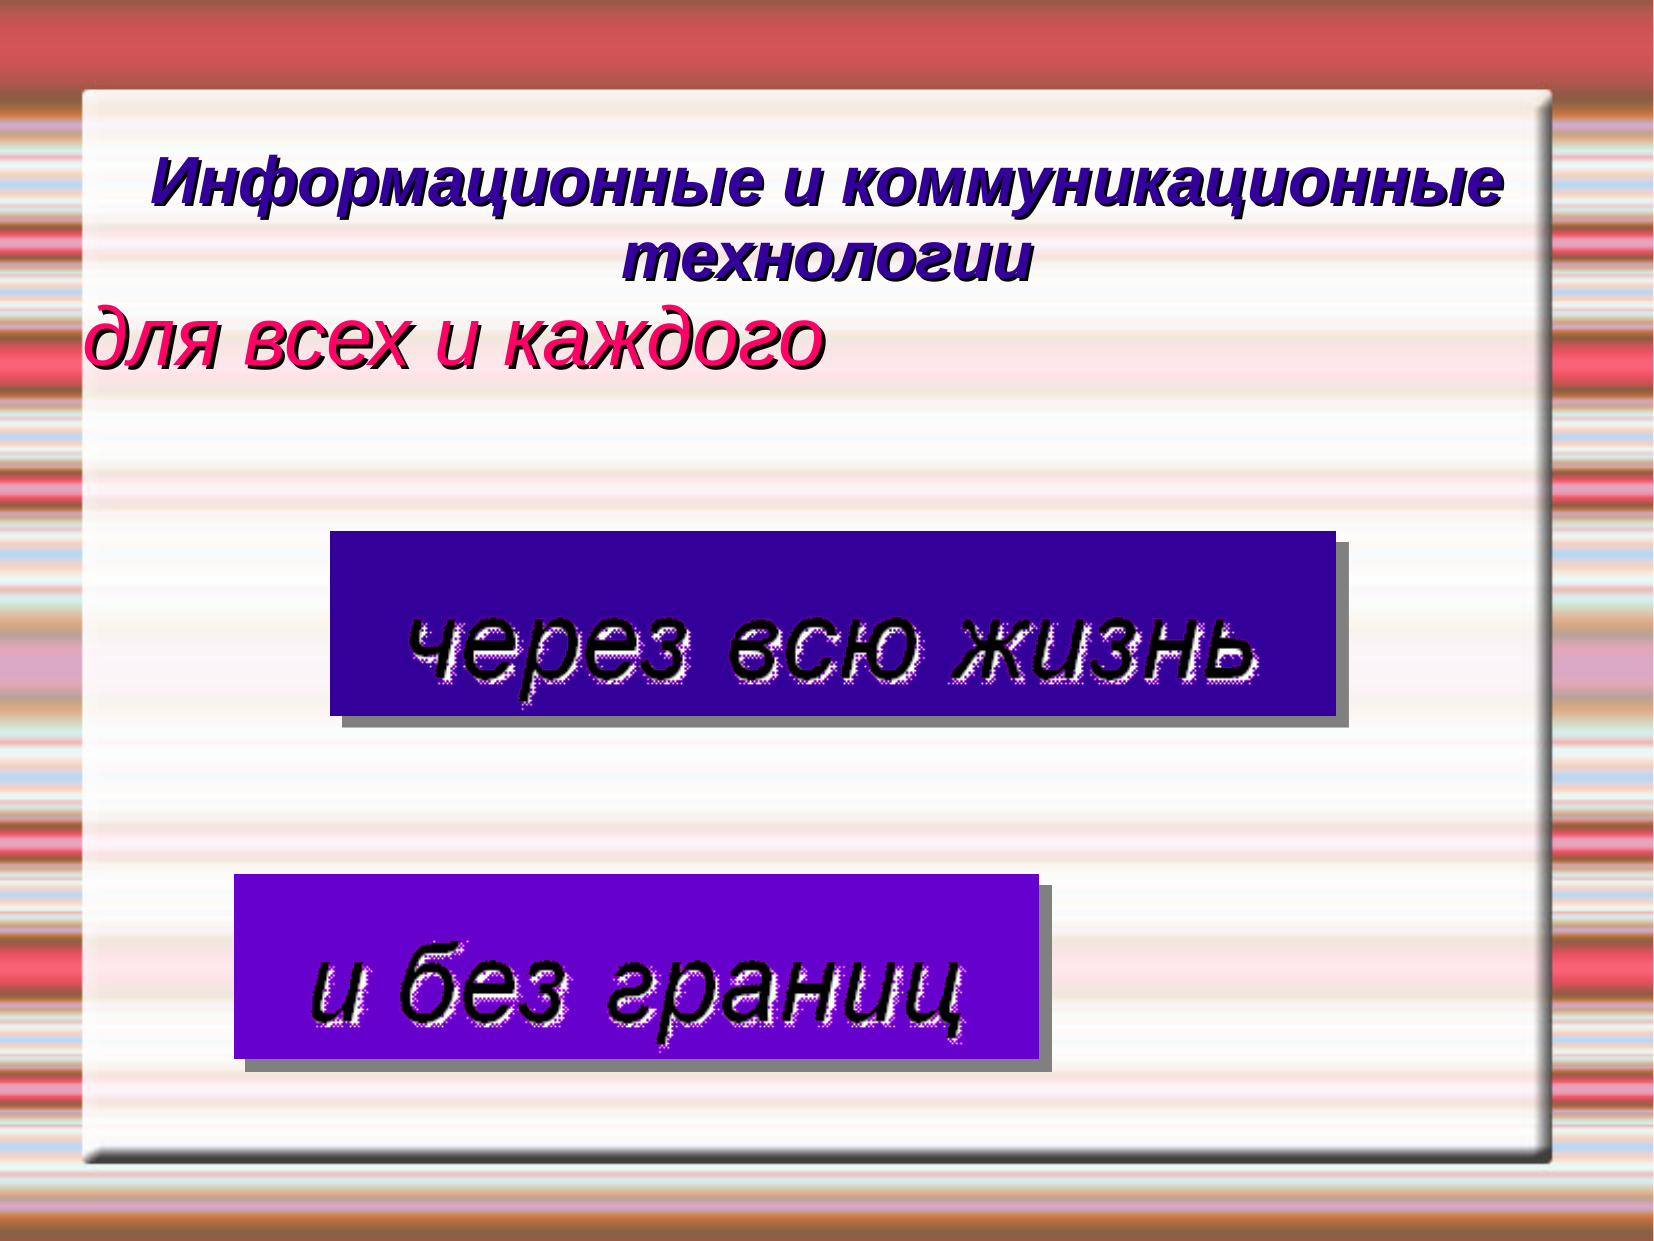

# Информационные и коммуникационные технологии
для всех и каждого